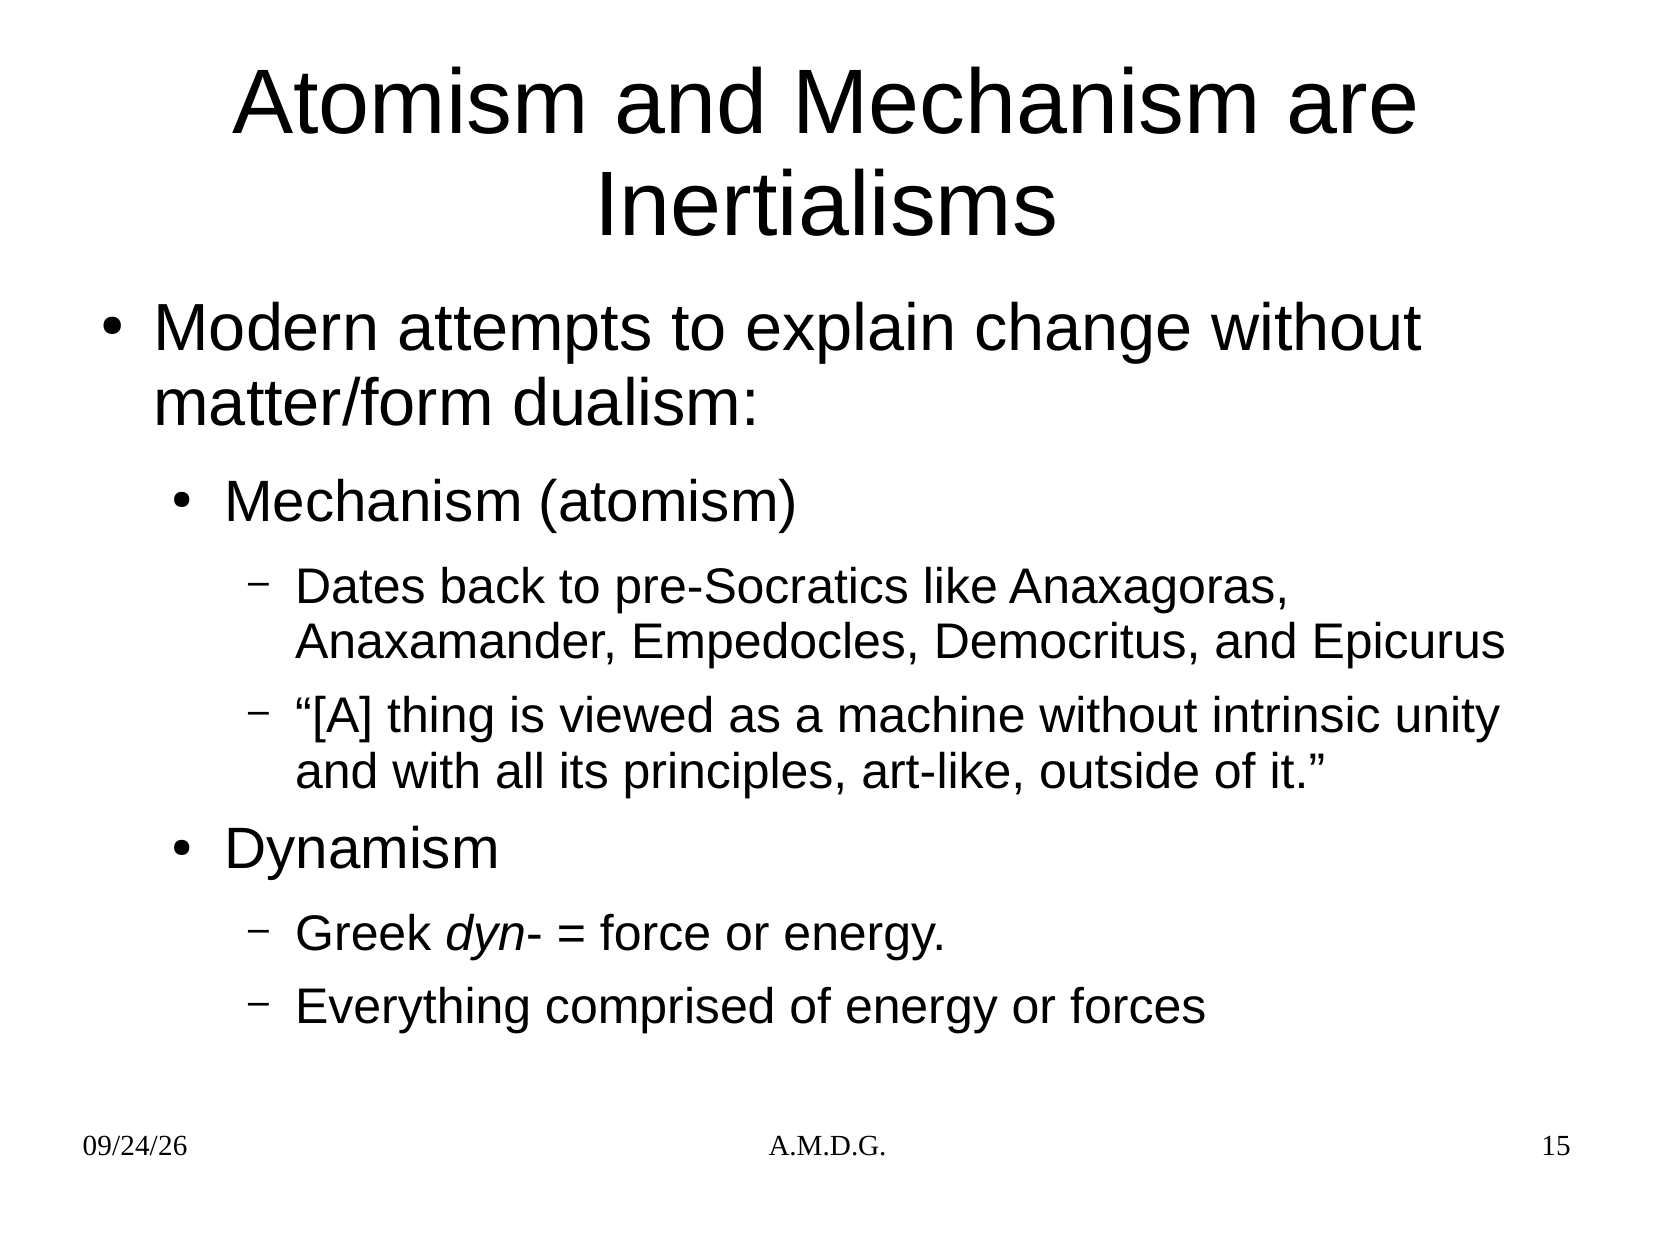

# Atomism and Mechanism are Inertialisms
Modern attempts to explain change without matter/form dualism:
Mechanism (atomism)
Dates back to pre-Socratics like Anaxagoras, Anaxamander, Empedocles, Democritus, and Epicurus
“[A] thing is viewed as a machine without intrinsic unity and with all its principles, art-like, outside of it.”
Dynamism
Greek dyn- = force or energy.
Everything comprised of energy or forces
A.M.D.G.
15